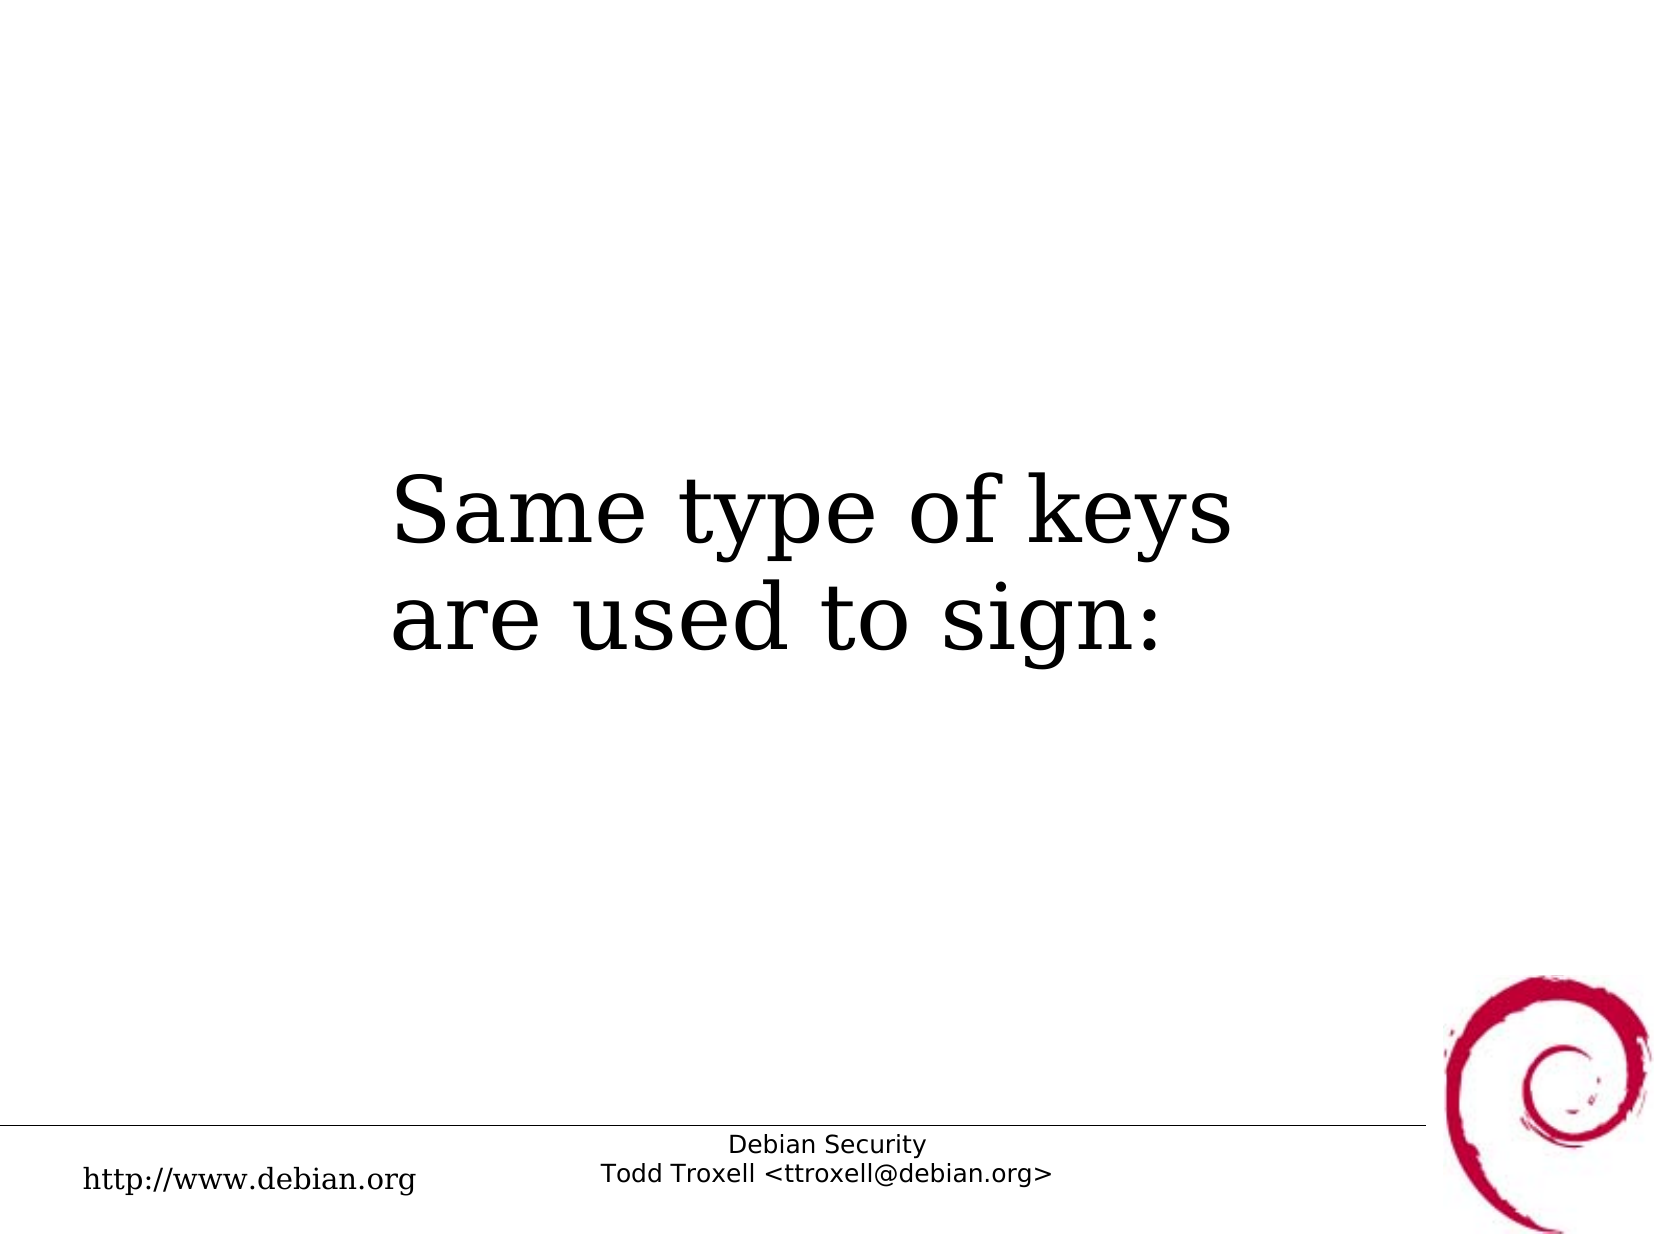

Same type of keys are used to sign: